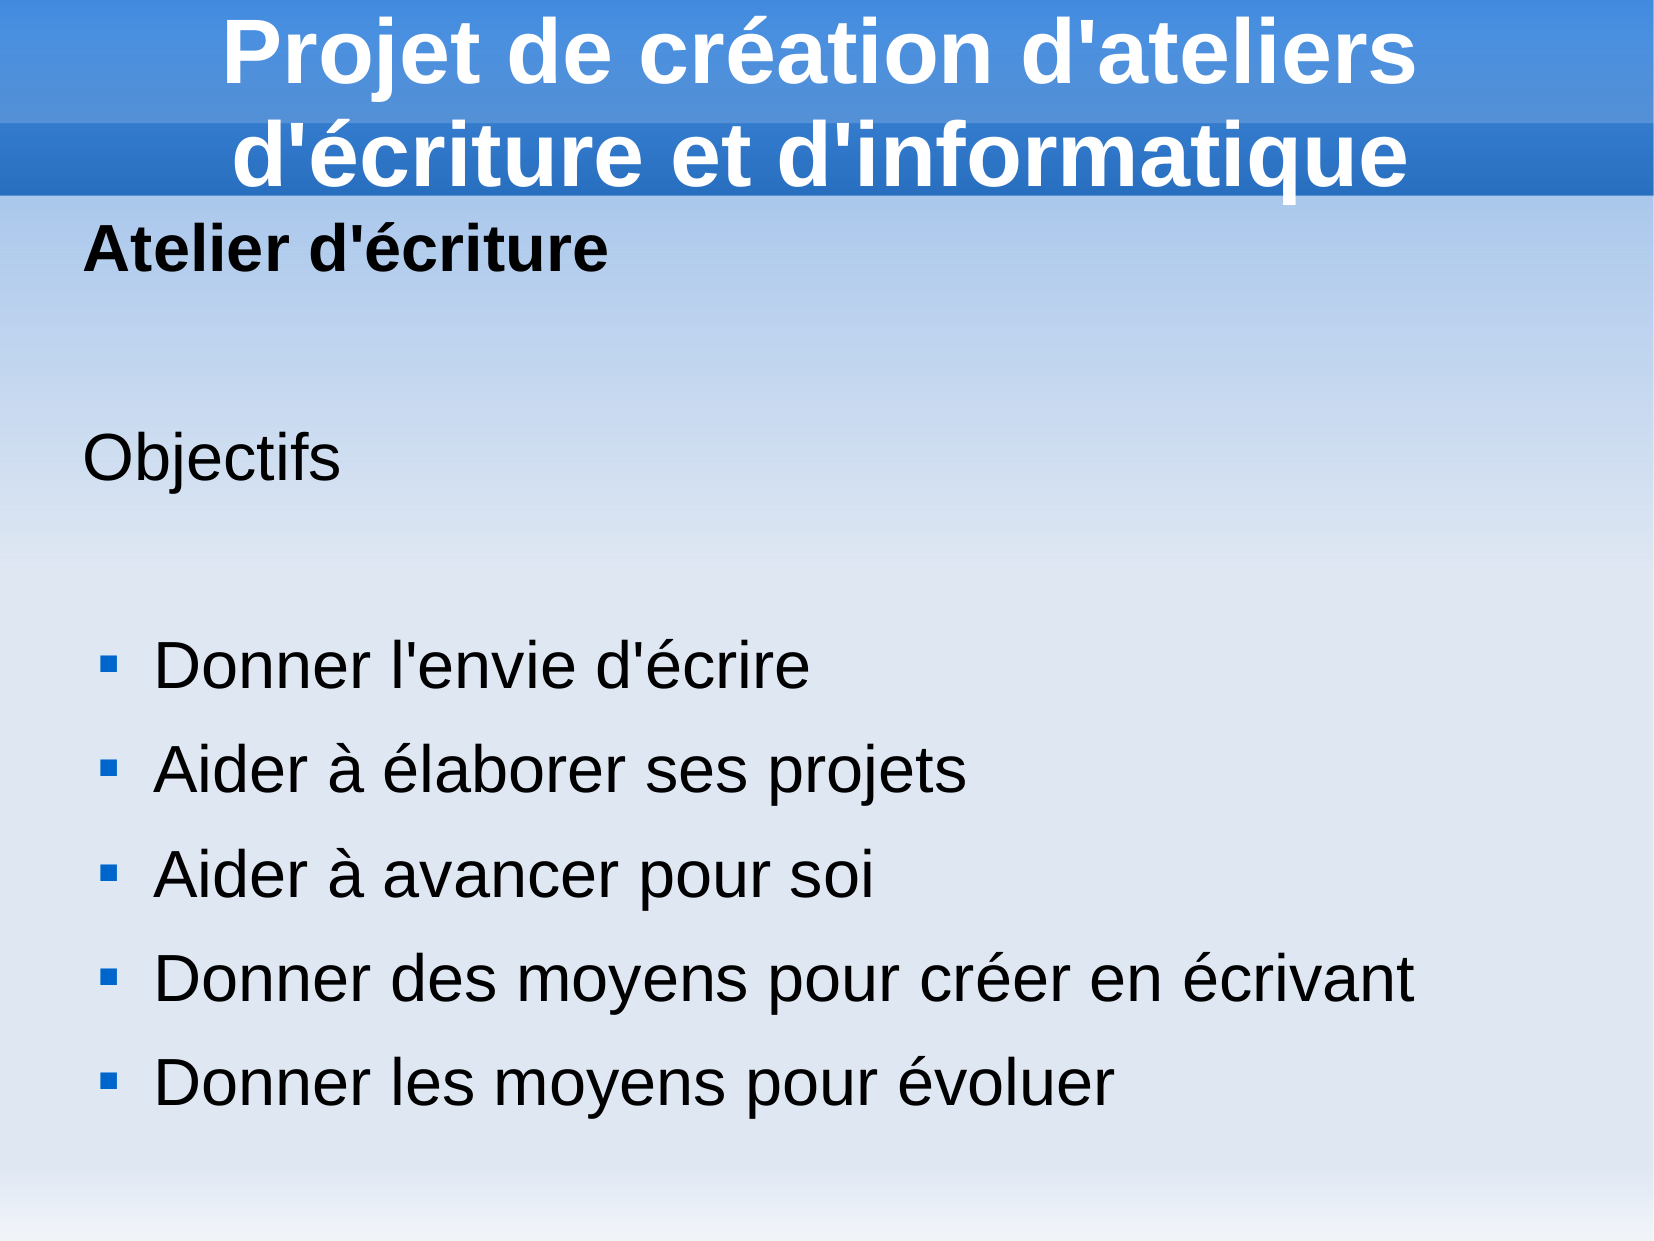

# Projet de création d'ateliers d'écriture et d'informatique
Atelier d'écriture
Objectifs
Donner l'envie d'écrire
Aider à élaborer ses projets
Aider à avancer pour soi
Donner des moyens pour créer en écrivant
Donner les moyens pour évoluer